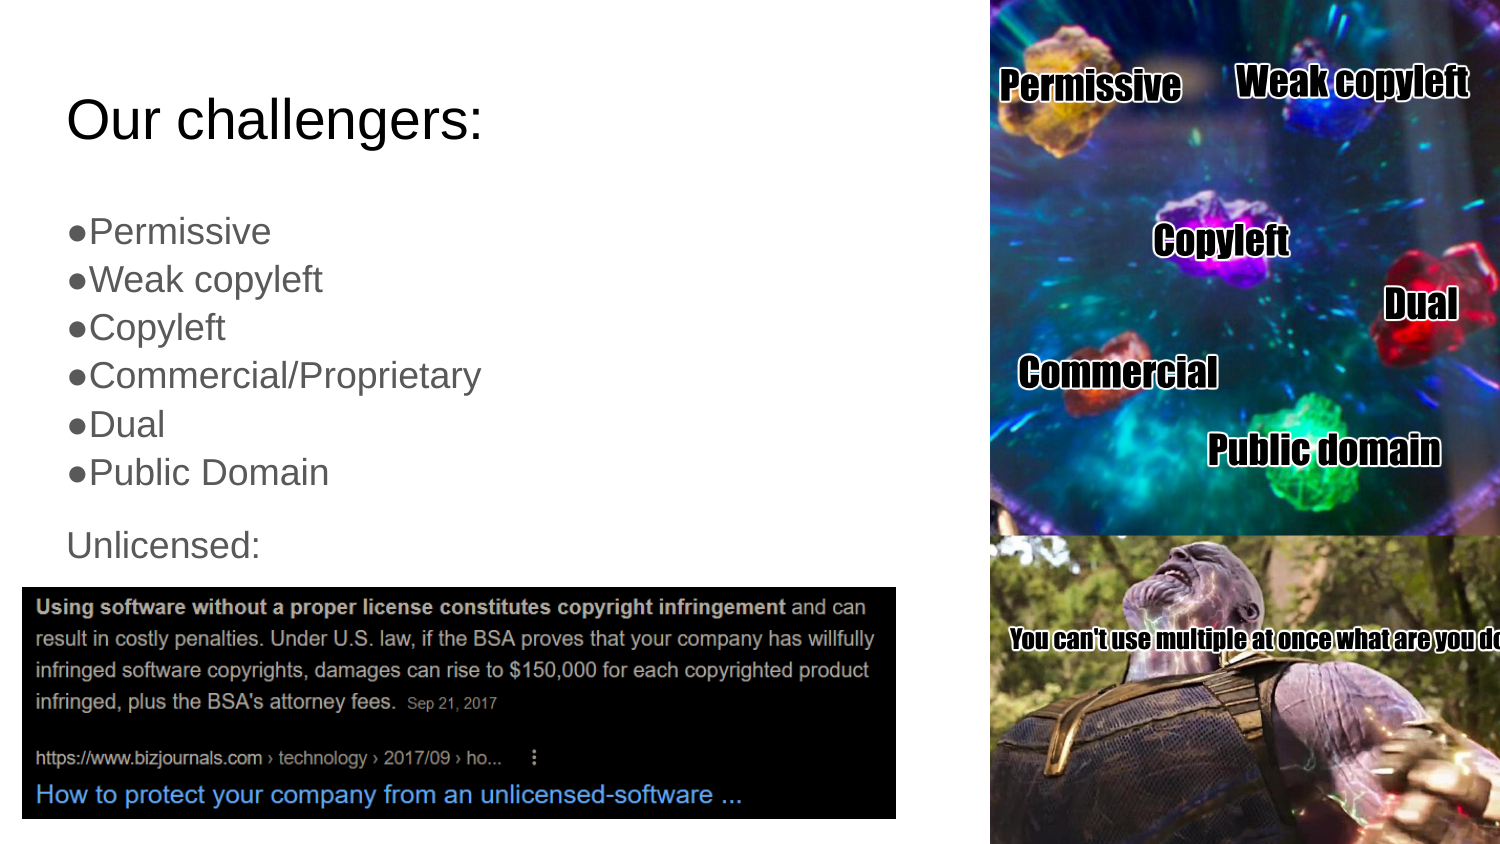

# Our challengers:
Permissive
Weak copyleft
Copyleft
Commercial/Proprietary
Dual
Public Domain
Unlicensed: